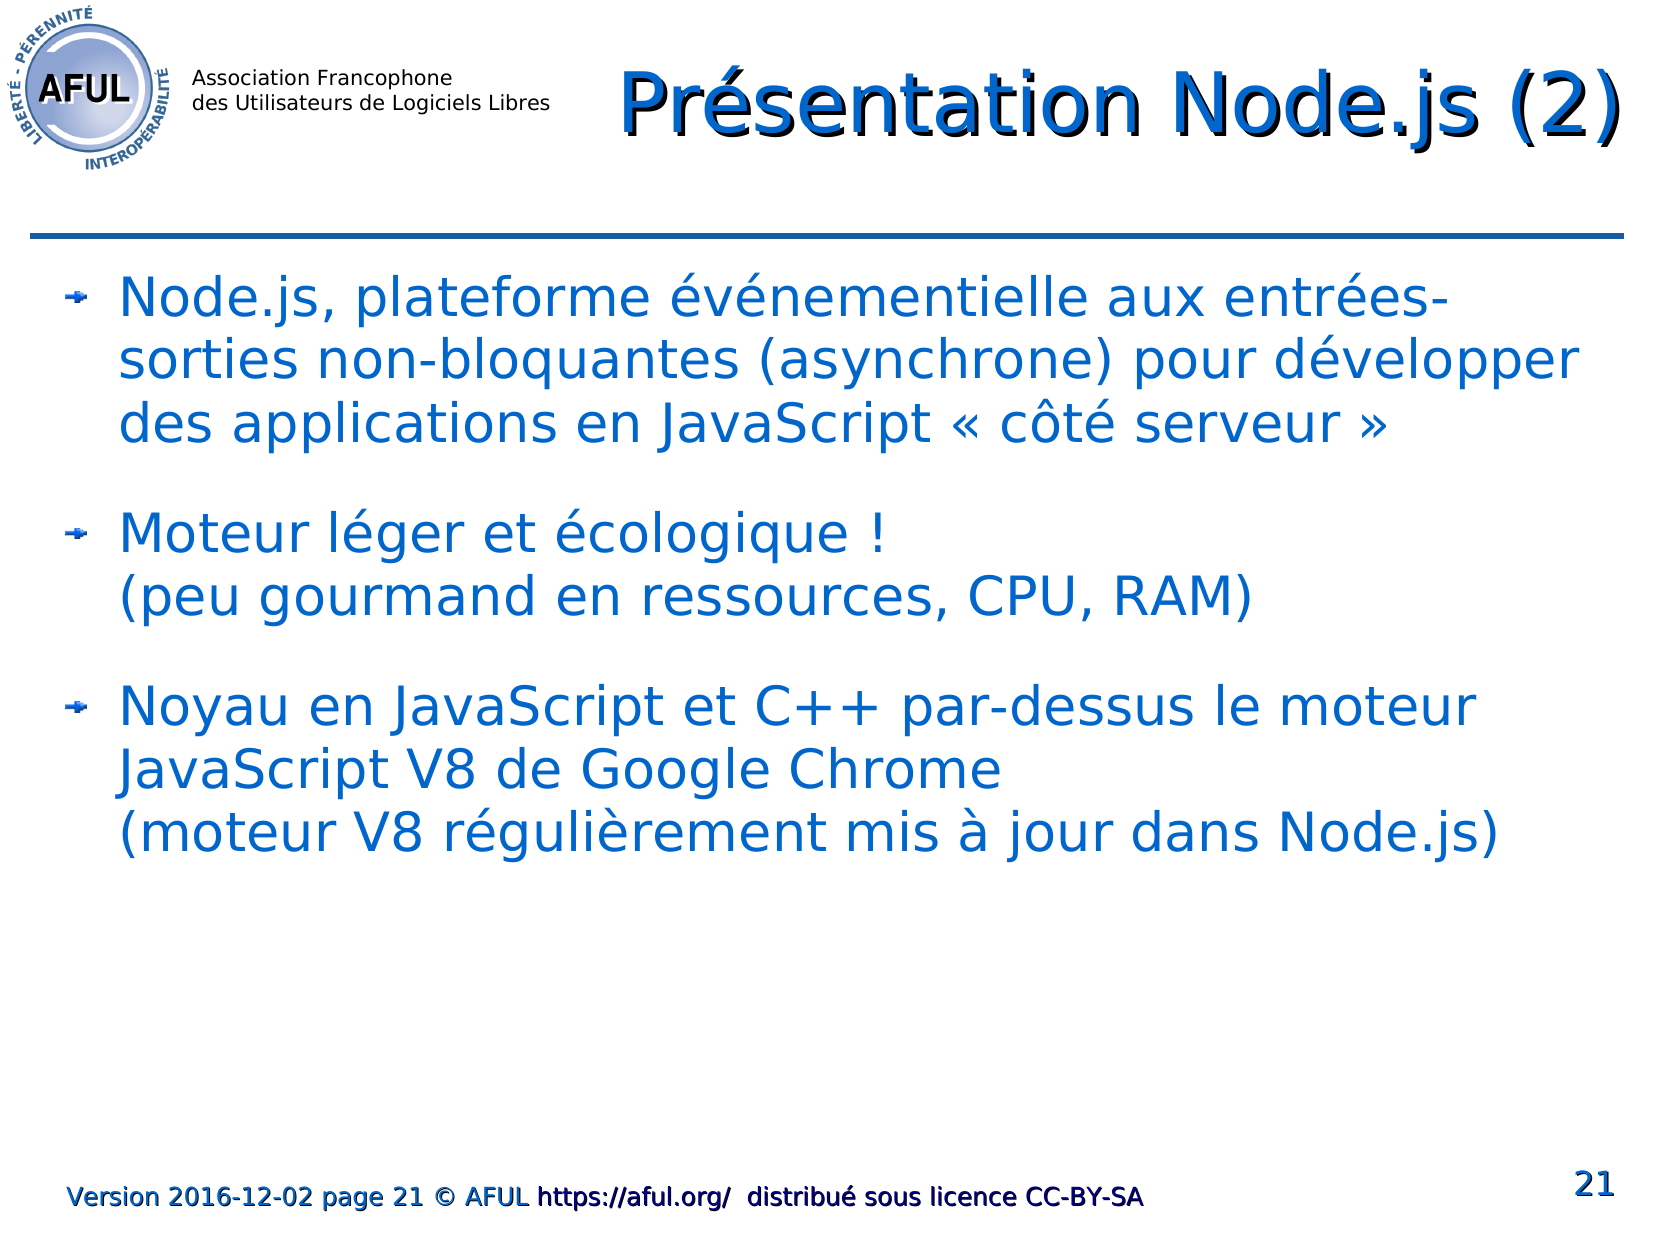

# Présentation Node.js (2)
Node.js, plateforme événementielle aux entrées-sorties non-bloquantes (asynchrone) pour développer des applications en JavaScript « côté serveur »
Moteur léger et écologique !
(peu gourmand en ressources, CPU, RAM)
Noyau en JavaScript et C++ par-dessus le moteur JavaScript V8 de Google Chrome
(moteur V8 régulièrement mis à jour dans Node.js)